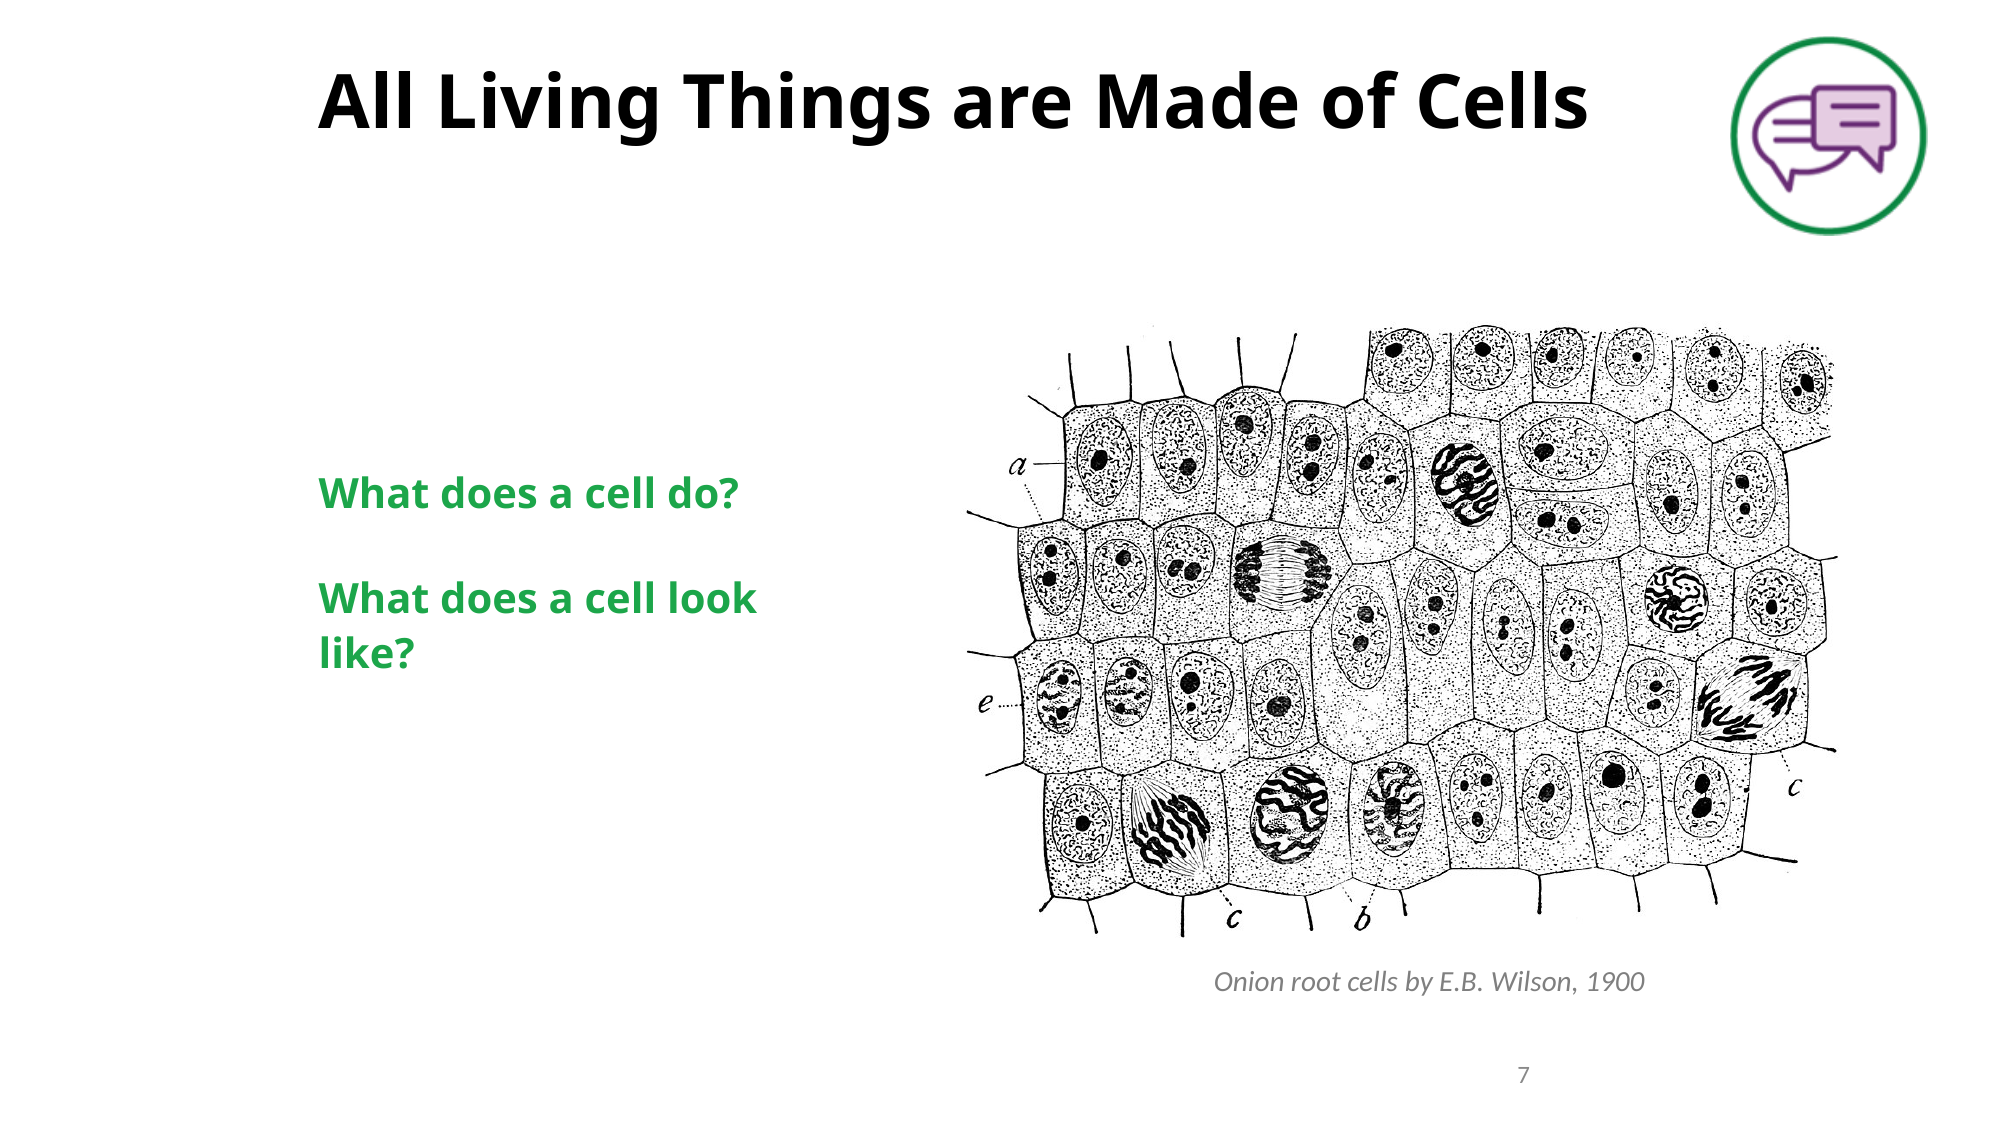

All Living Things are Made of Cells
What does a cell do?
What does a cell look like?
Onion root cells by E.B. Wilson, 1900